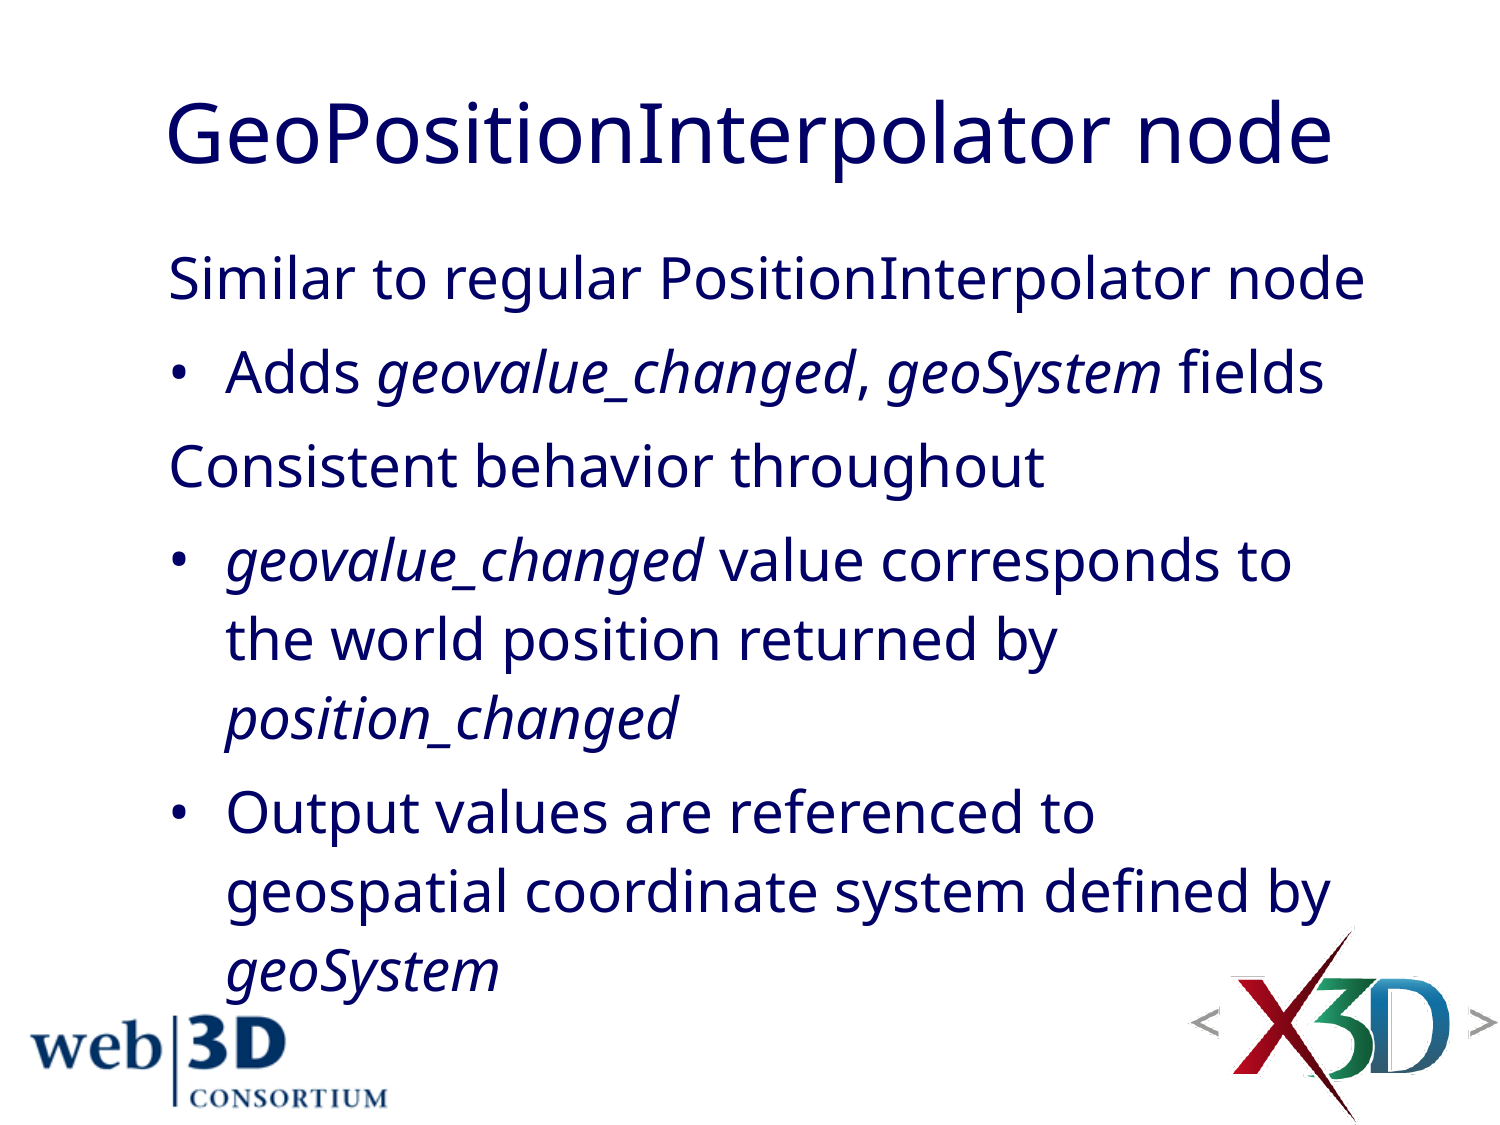

# GeoPositionInterpolator node
Similar to regular PositionInterpolator node
Adds geovalue_changed, geoSystem fields
Consistent behavior throughout
geovalue_changed value corresponds to the world position returned by position_changed
Output values are referenced to geospatial coordinate system defined by geoSystem